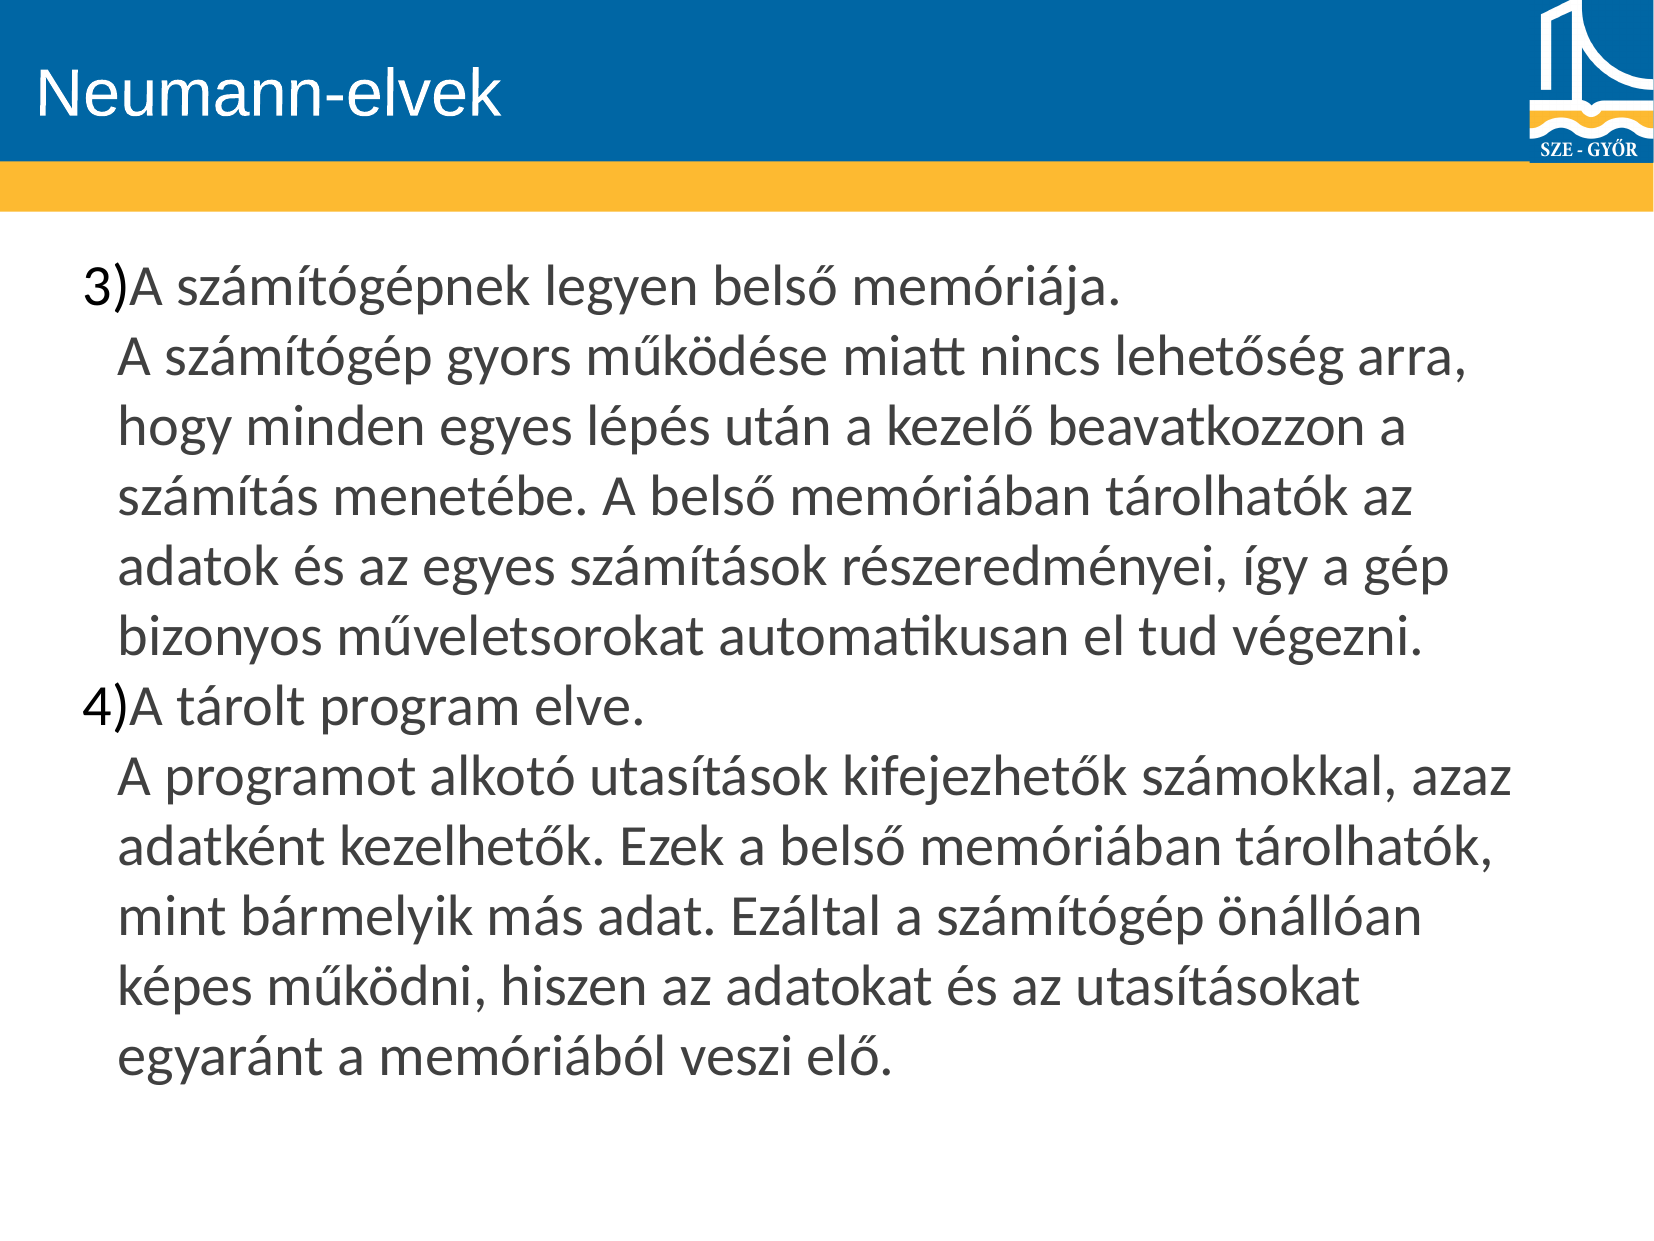

Neumann-elvek
A számítógépnek legyen belső memóriája.
A számítógép gyors működése miatt nincs lehetőség arra, hogy minden egyes lépés után a kezelő beavatkozzon a számítás menetébe. A belső memóriában tárolhatók az adatok és az egyes számítások részeredményei, így a gép bizonyos műveletsorokat automatikusan el tud végezni.
A tárolt program elve.
A programot alkotó utasítások kifejezhetők számokkal, azaz adatként kezelhetők. Ezek a belső memóriában tárolhatók, mint bármelyik más adat. Ezáltal a számítógép önállóan képes működni, hiszen az adatokat és az utasításokat egyaránt a memóriából veszi elő.